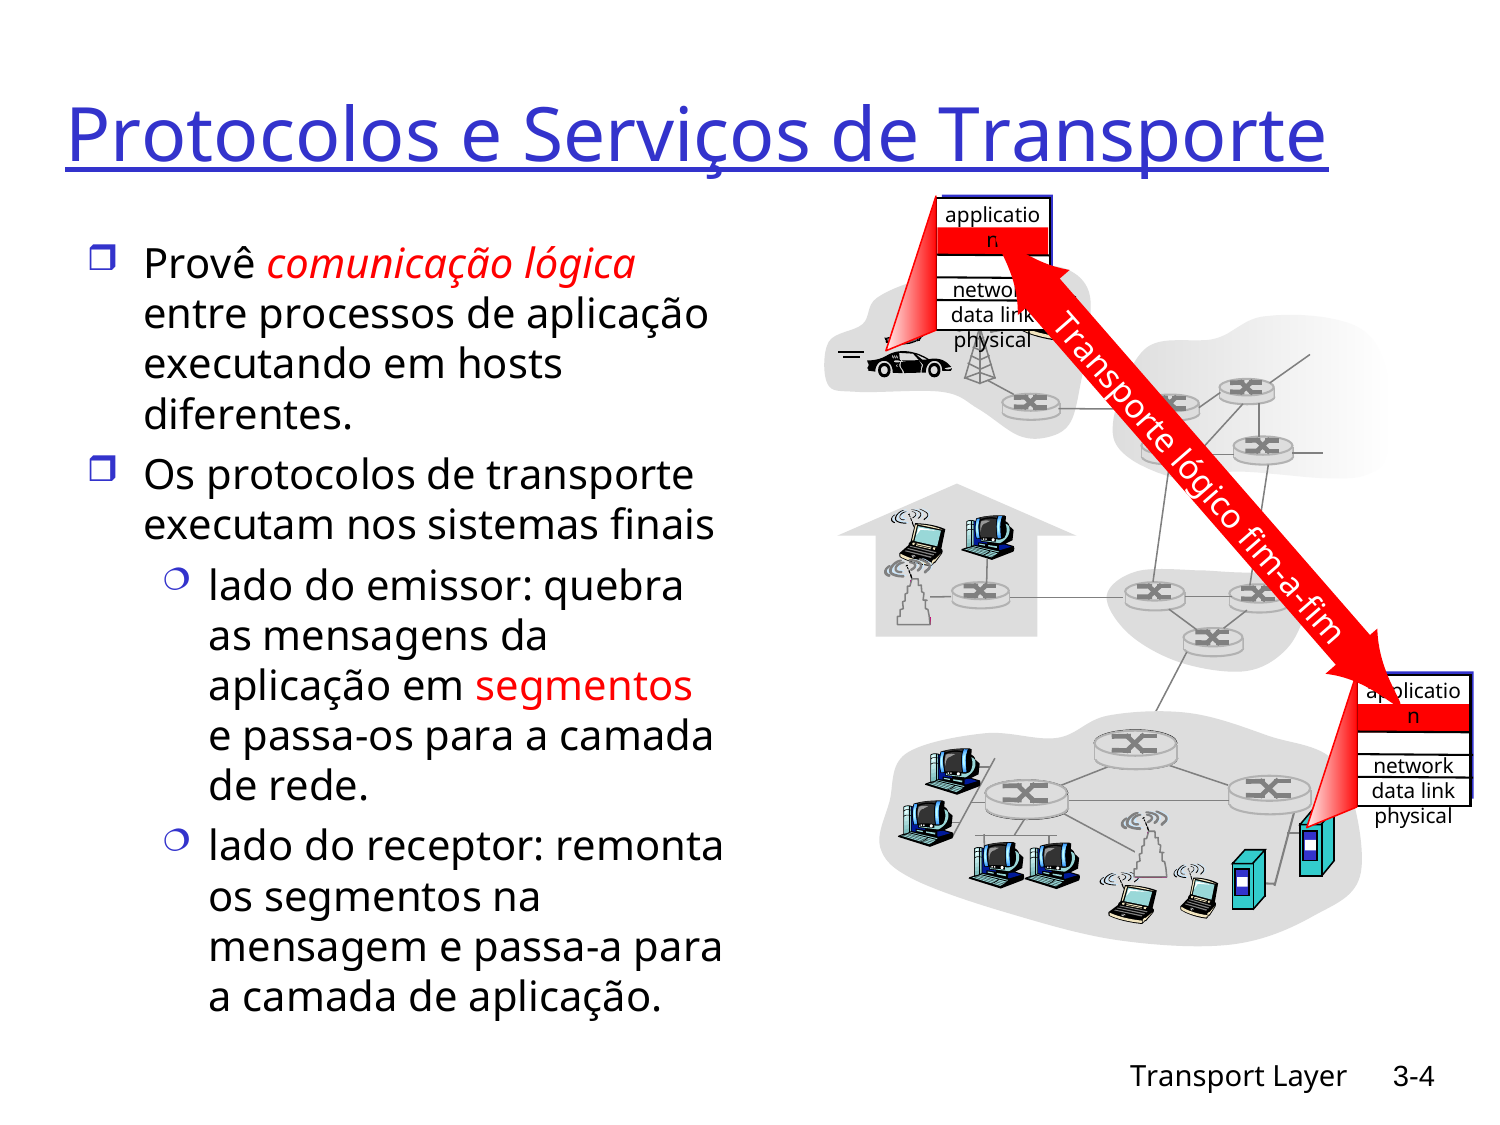

# Protocolos e Serviços de Transporte
application
transport
network
data link
physical
Transporte lógico fim-a-fim
Provê comunicação lógica entre processos de aplicação executando em hosts diferentes.
Os protocolos de transporte executam nos sistemas finais
lado do emissor: quebra as mensagens da aplicação em segmentos e passa-os para a camada de rede.
lado do receptor: remonta os segmentos na mensagem e passa-a para a camada de aplicação.
application
transport
network
data link
physical
Transport Layer
3-3